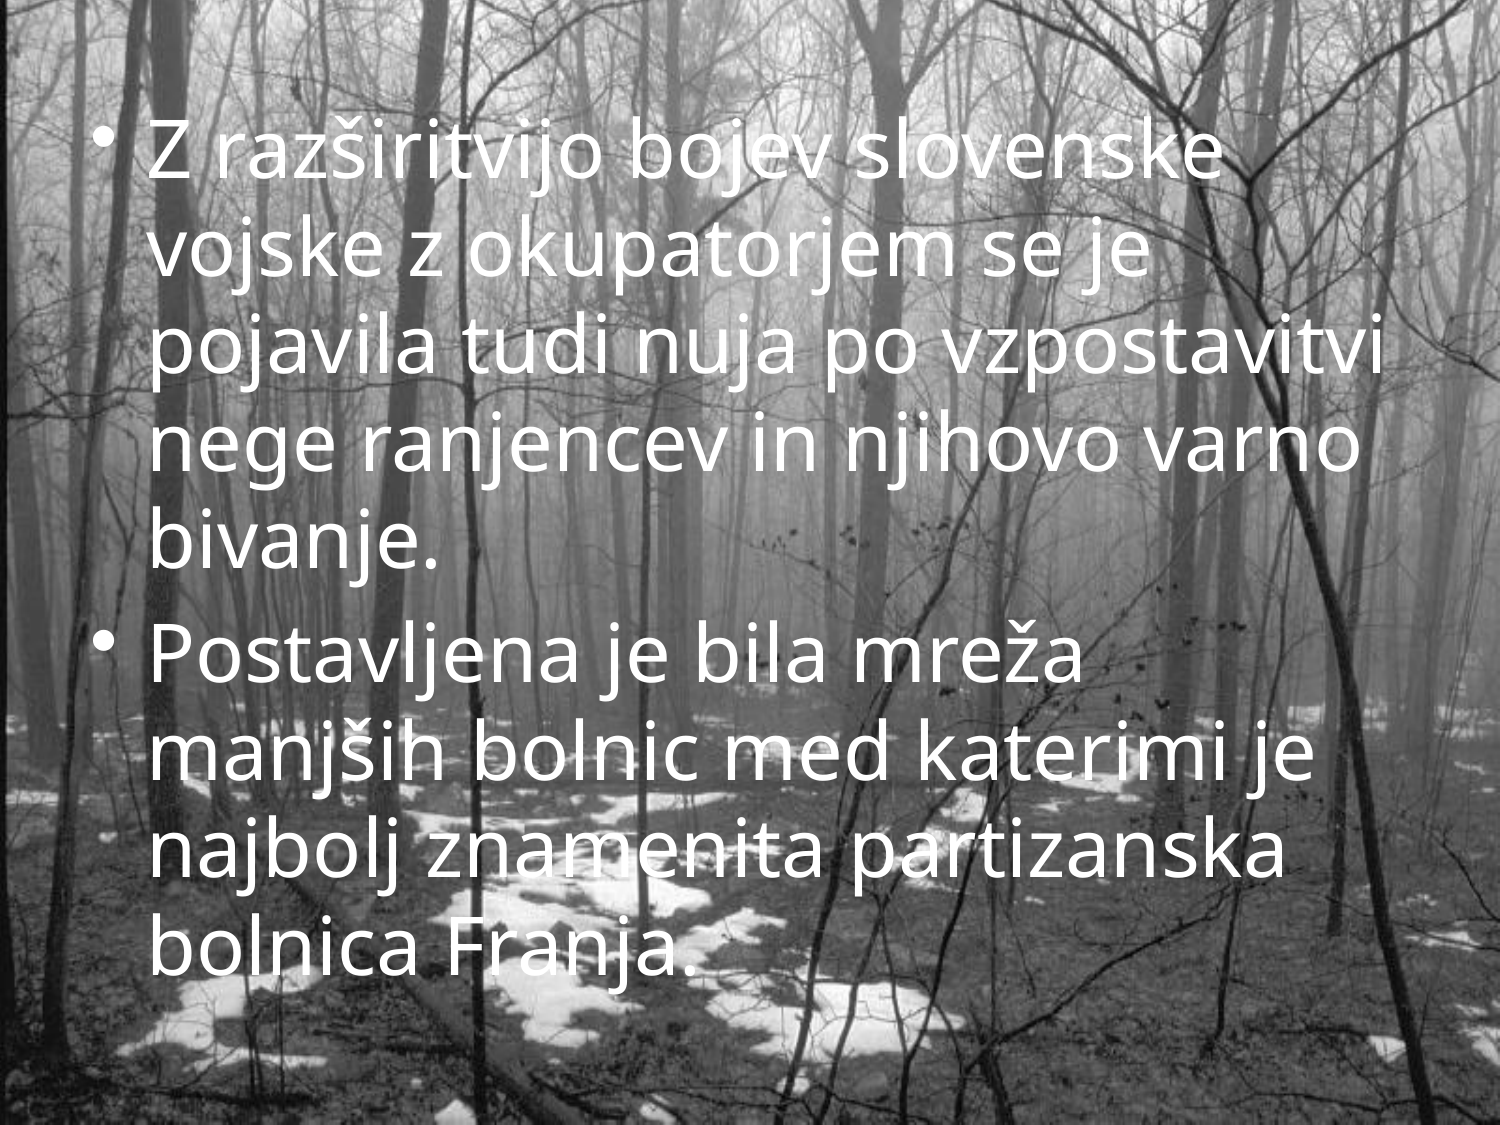

#
Z razširitvijo bojev slovenske vojske z okupatorjem se je pojavila tudi nuja po vzpostavitvi nege ranjencev in njihovo varno bivanje.
Postavljena je bila mreža manjših bolnic med katerimi je najbolj znamenita partizanska bolnica Franja.